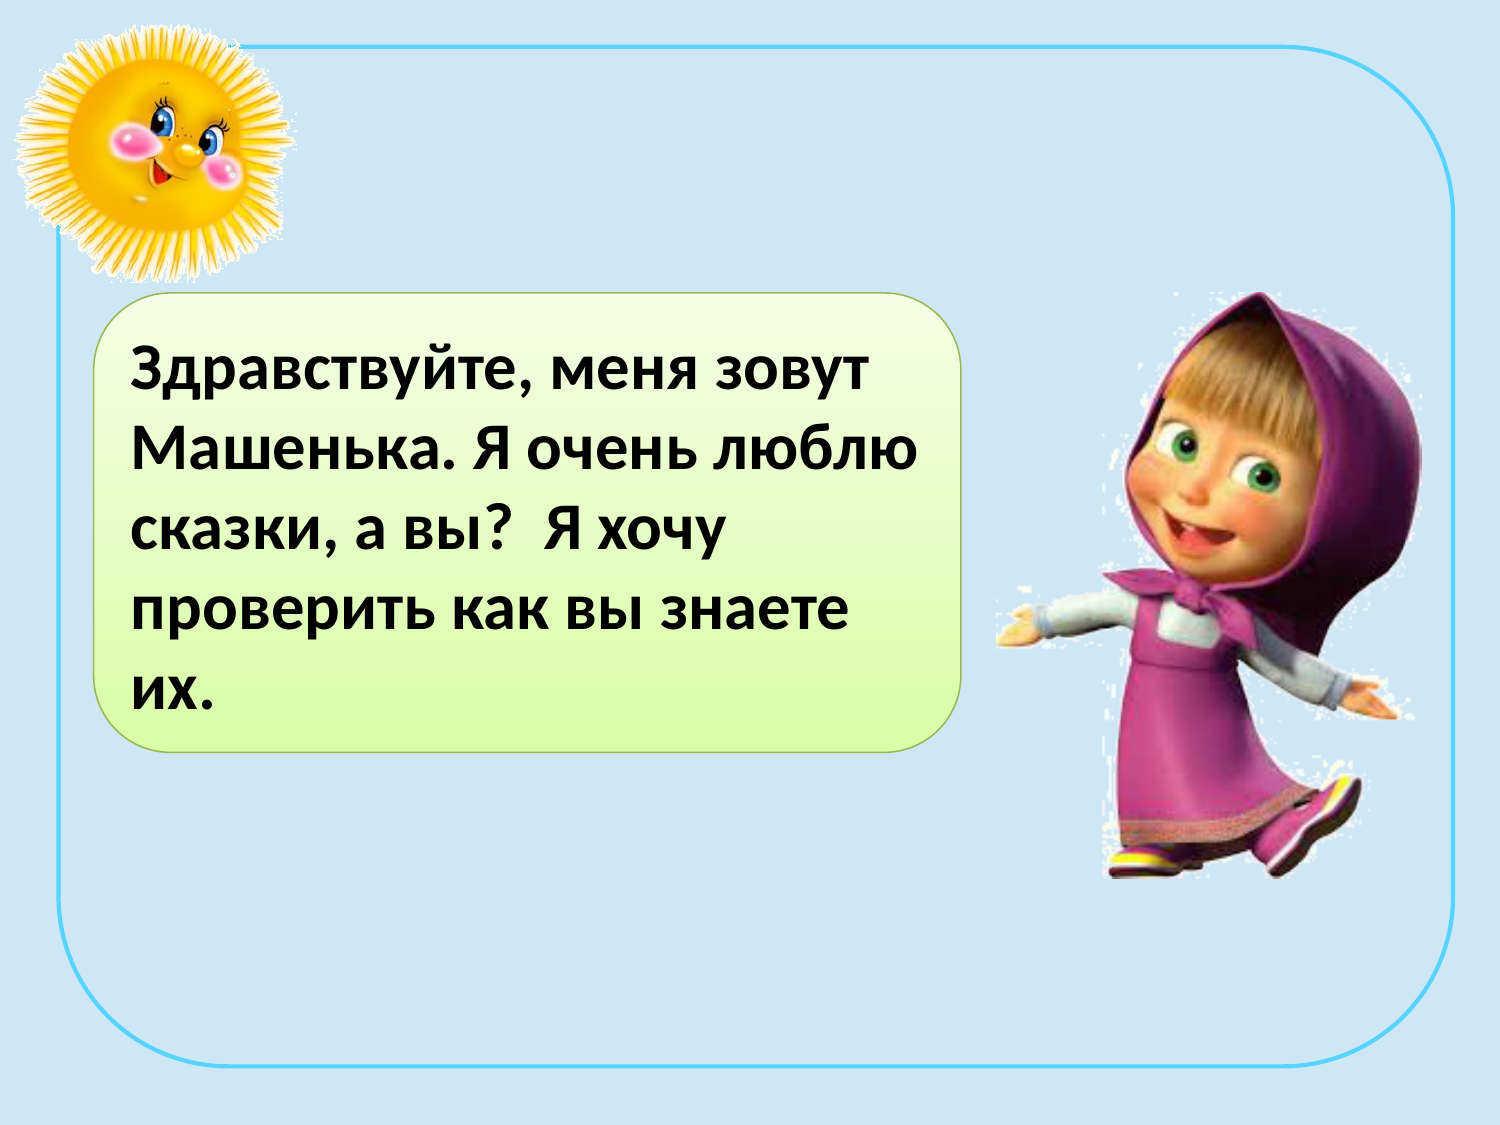

Здравствуйте, меня зовут Машенька. Я очень люблю сказки, а вы? Я хочу проверить как вы знаете их.